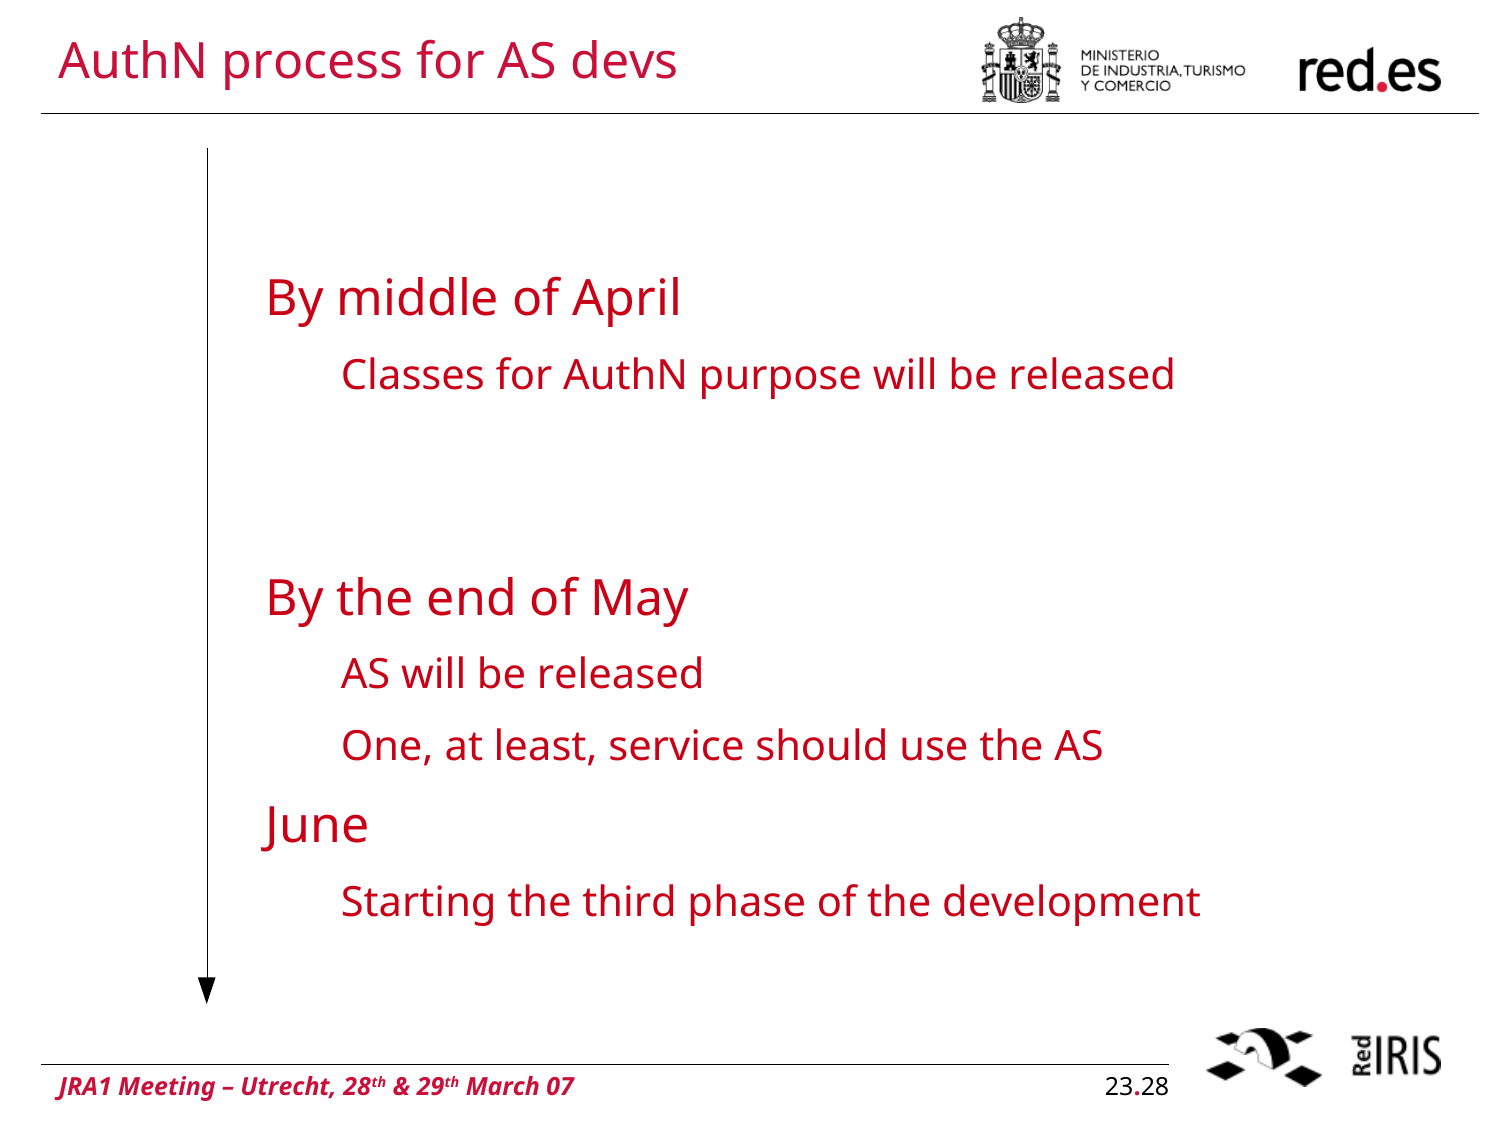

# AuthN process for AS devs
By middle of April
Classes for AuthN purpose will be released
By the end of May
AS will be released
One, at least, service should use the AS
June
Starting the third phase of the development
23